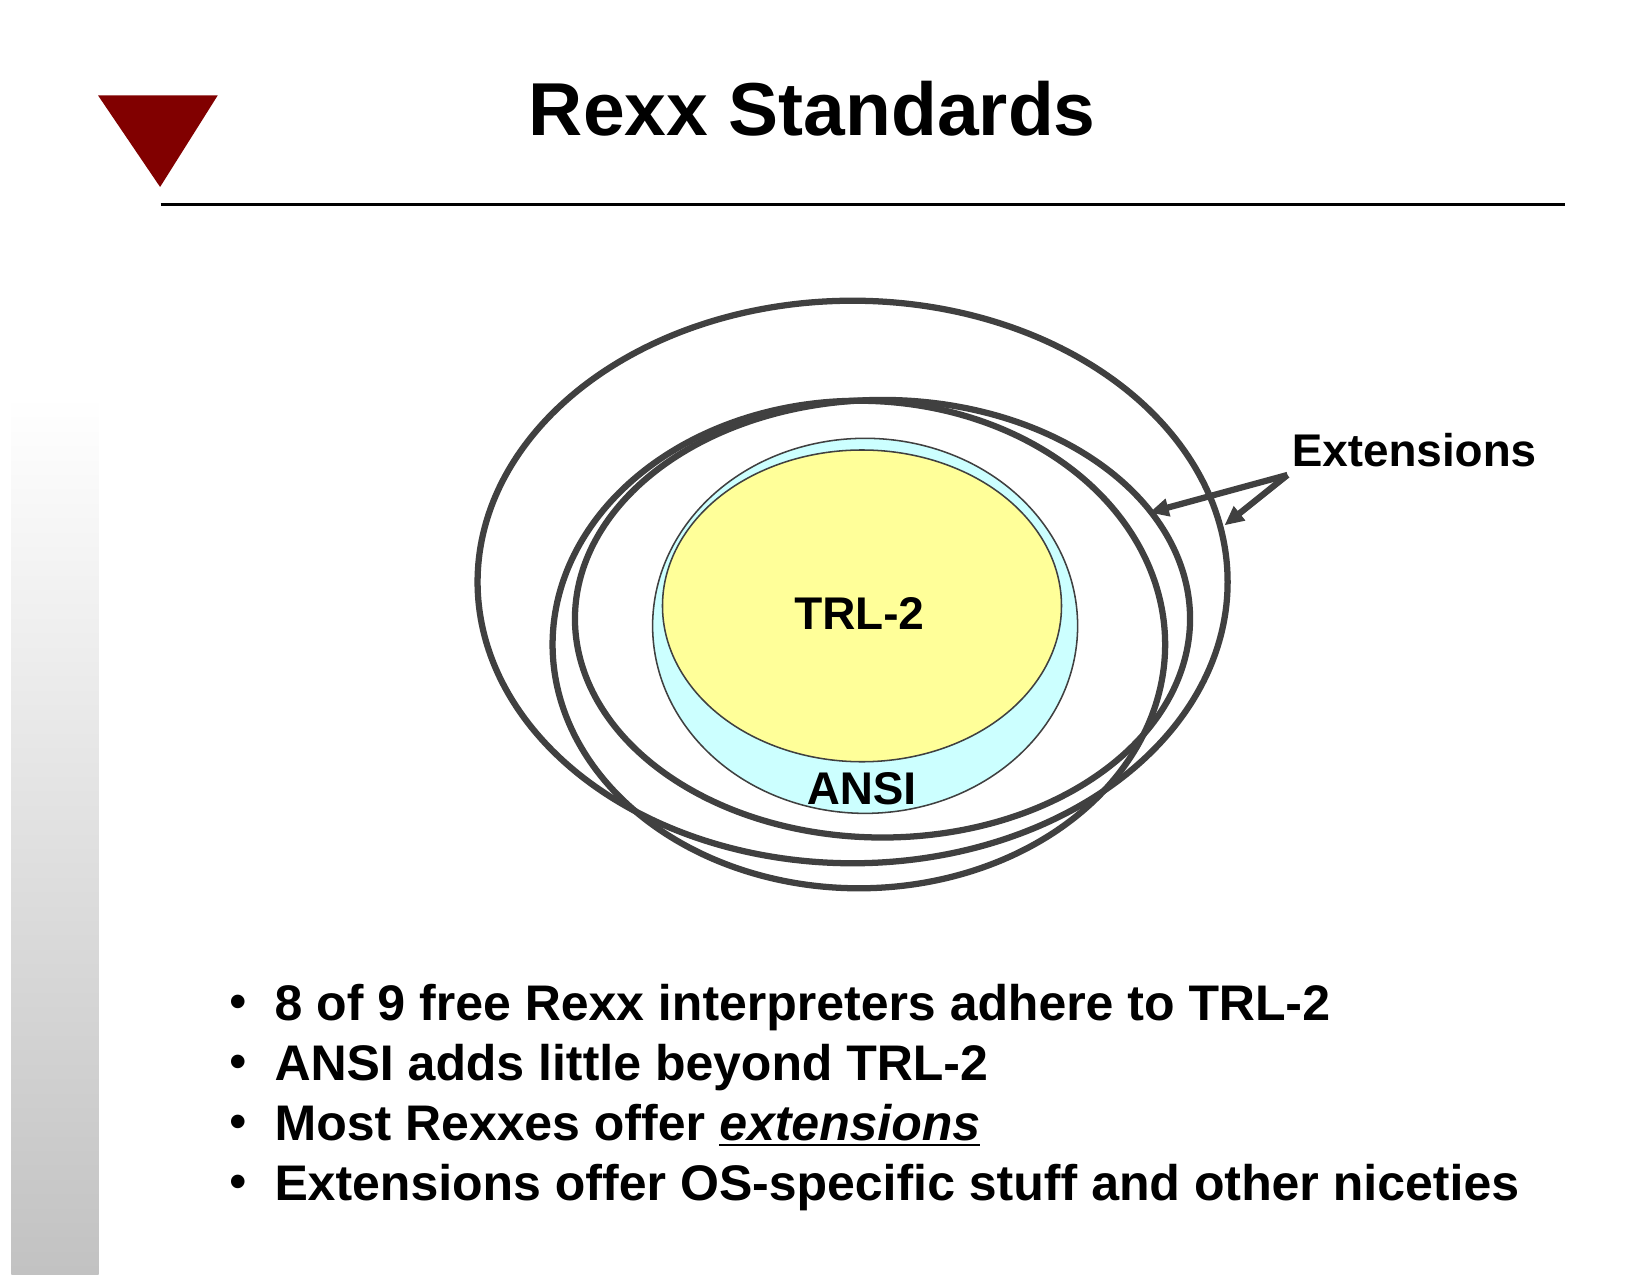

Rexx Standards
Extensions
TRL-2
ANSI
 8 of 9 free Rexx interpreters adhere to TRL-2
 ANSI adds little beyond TRL-2
 Most Rexxes offer extensions
 Extensions offer OS-specific stuff and other niceties